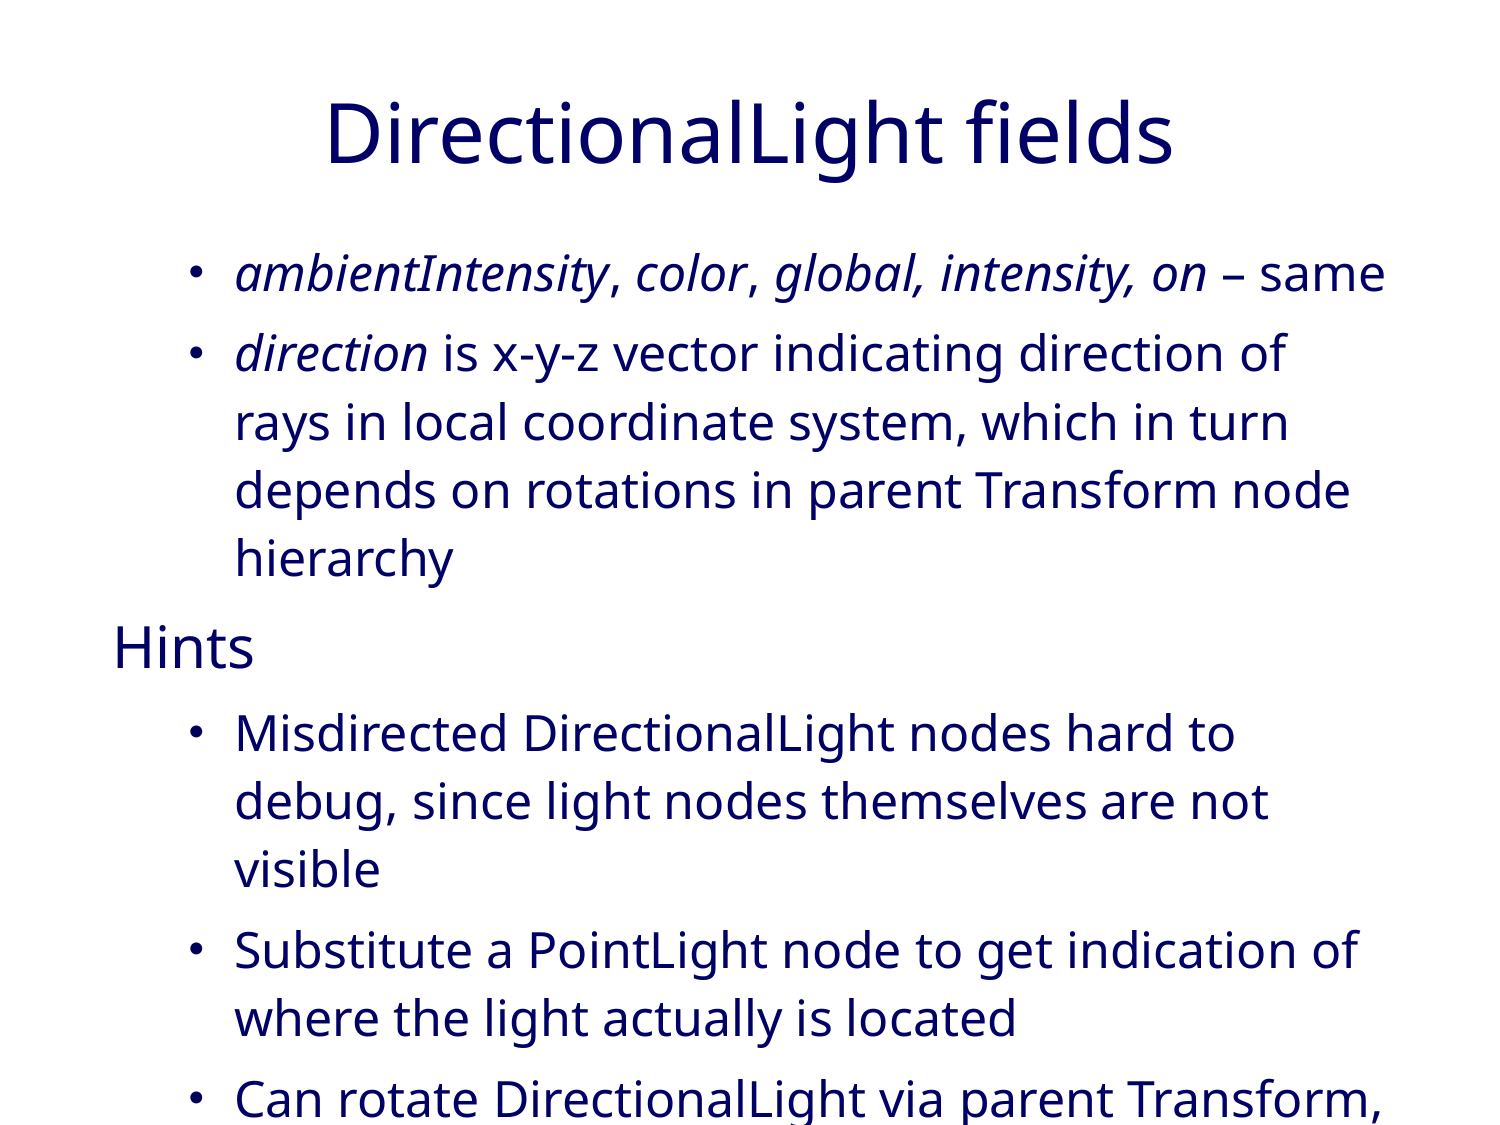

# DirectionalLight fields
ambientIntensity, color, global, intensity, on – same
direction is x-y-z vector indicating direction of rays in local coordinate system, which in turn depends on rotations in parent Transform node hierarchy
Hints
Misdirected DirectionalLight nodes hard to debug, since light nodes themselves are not visible
Substitute a PointLight node to get indication of where the light actually is located
Can rotate DirectionalLight via parent Transform, also semitransparent Cone for direction, range
Position irrelevant since constant intensity, direction